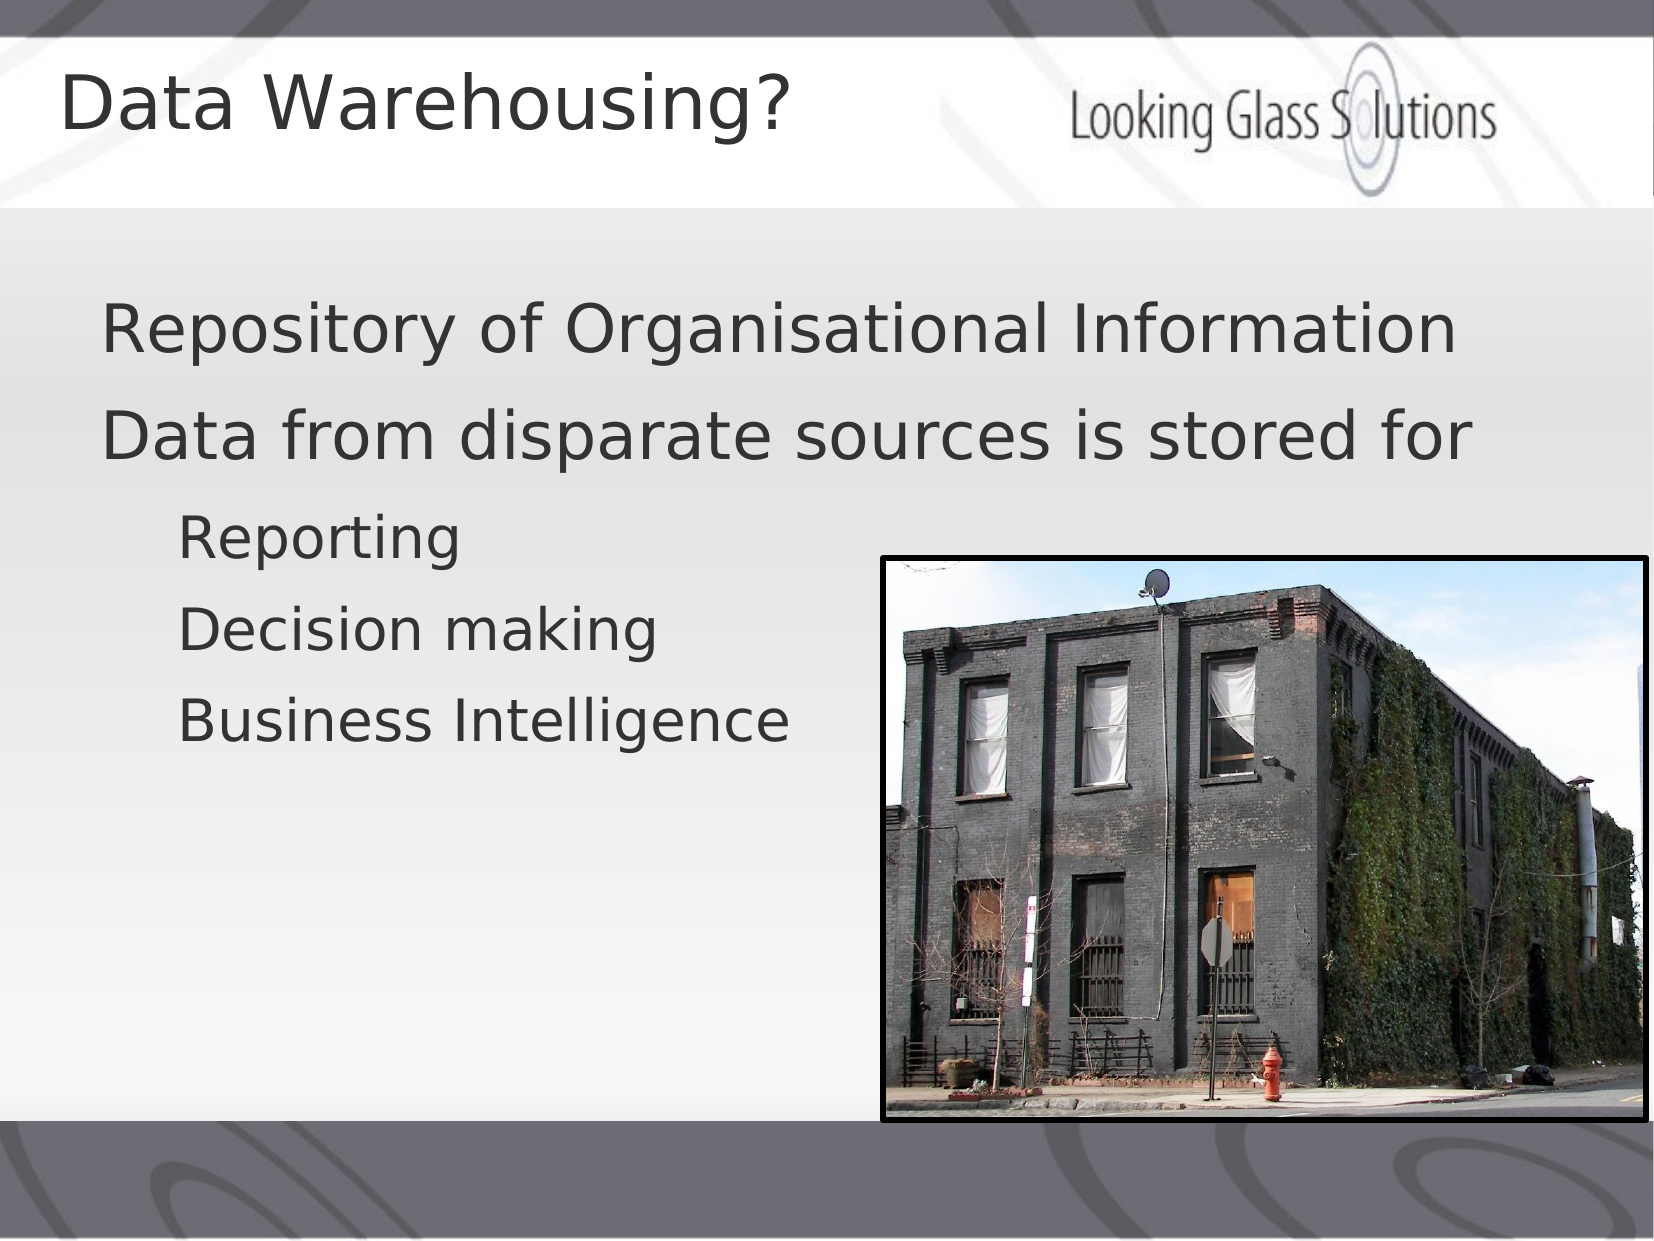

# Data Warehousing?
Repository of Organisational Information
Data from disparate sources is stored for
Reporting
Decision making
Business Intelligence